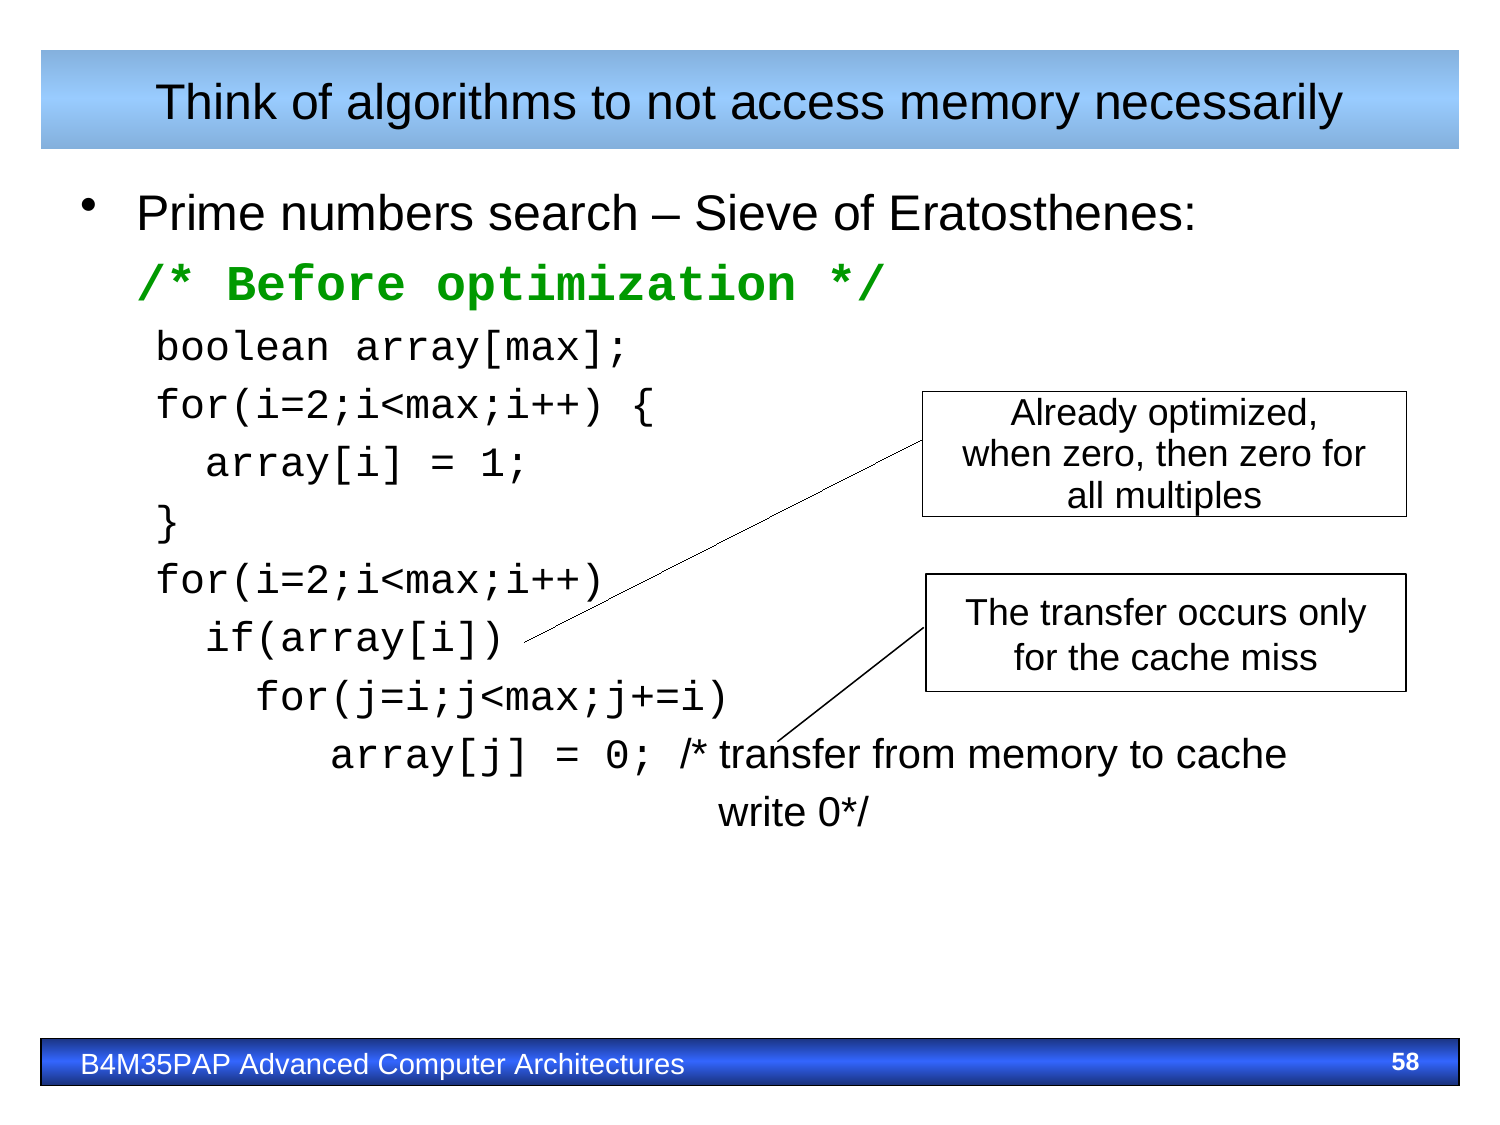

# Think of algorithms to not access memory necessarily
Prime numbers search – Sieve of Eratosthenes:
	/* Before optimization */
boolean array[max];
for(i=2;i<max;i++) {
 array[i] = 1;
}
for(i=2;i<max;i++)
 if(array[i])
 for(j=i;j<max;j+=i)
 array[j] = 0; /* transfer from memory to cache
 write 0*/
Already optimized,
when zero, then zero for
all multiples
The transfer occurs only for the cache miss